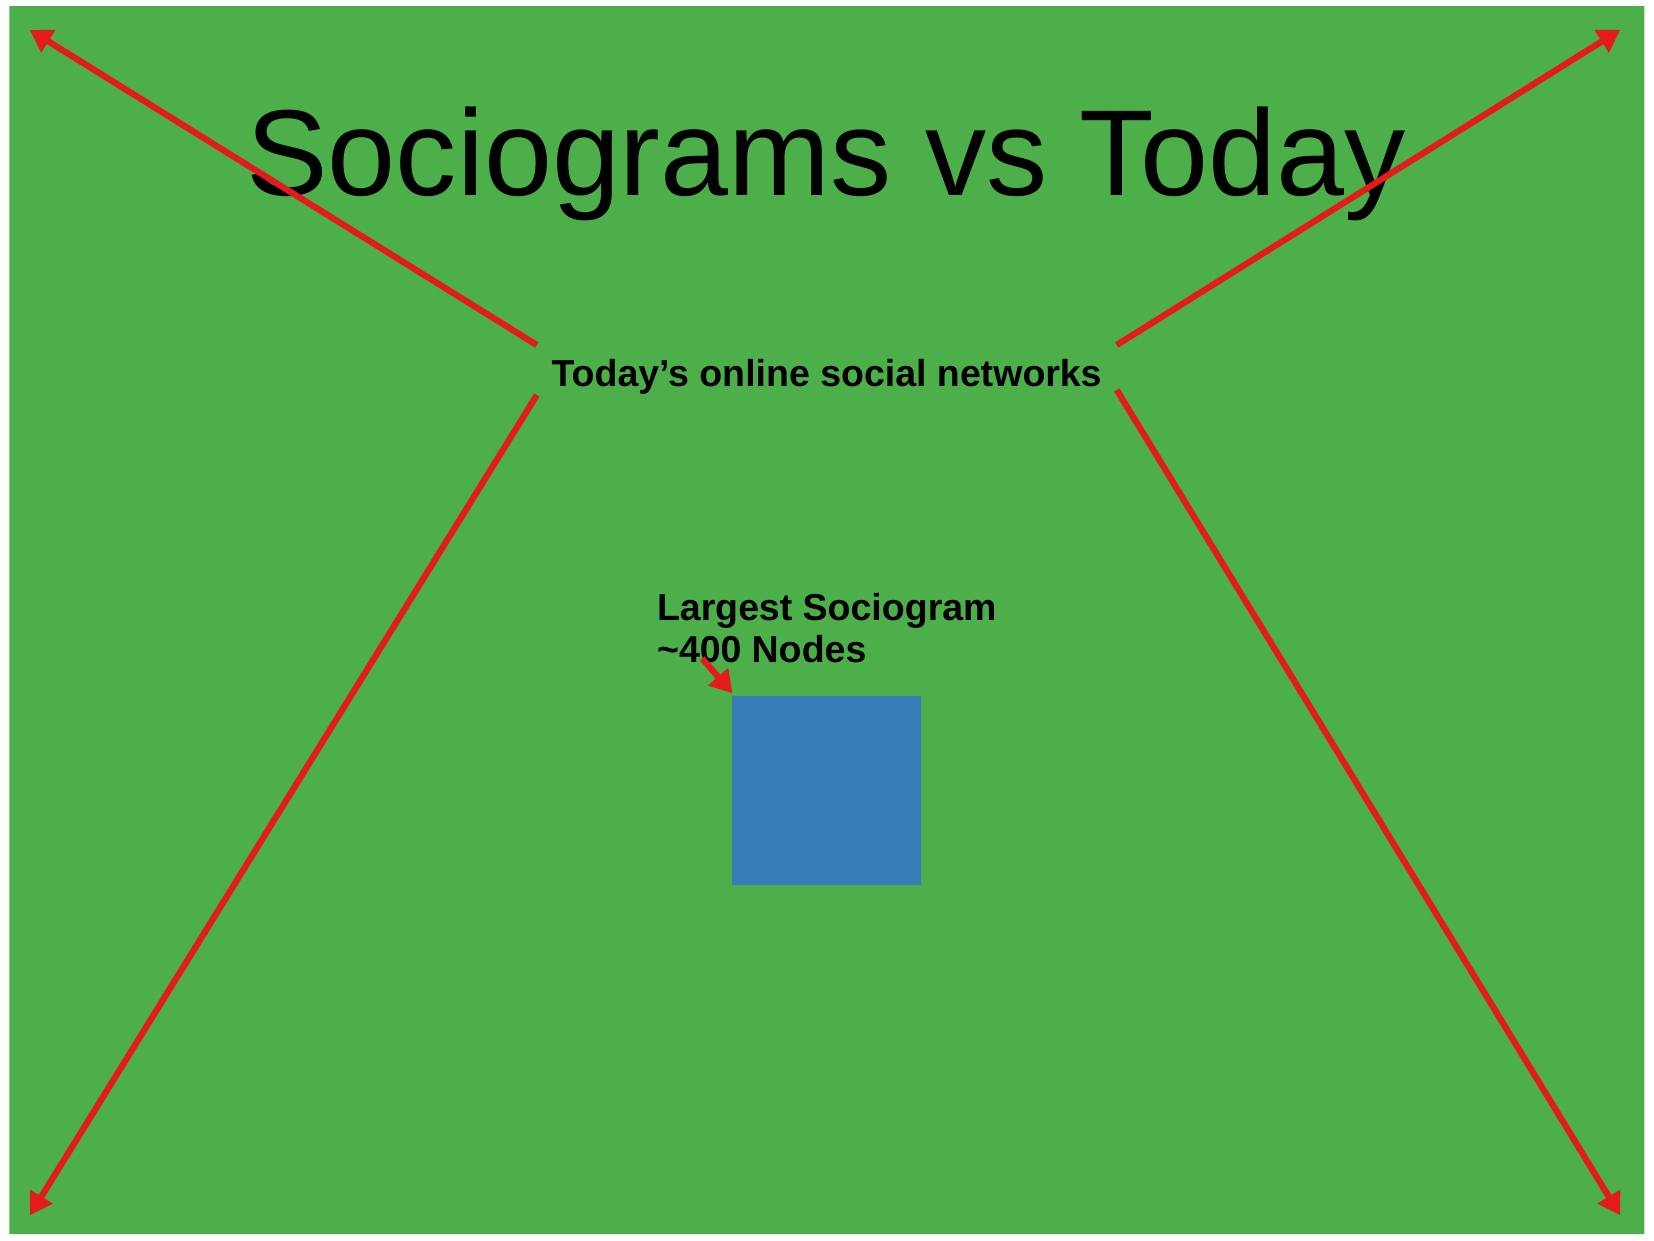

Today’s online social networks
# Sociograms vs Today
Largest Sociogram
~400 Nodes